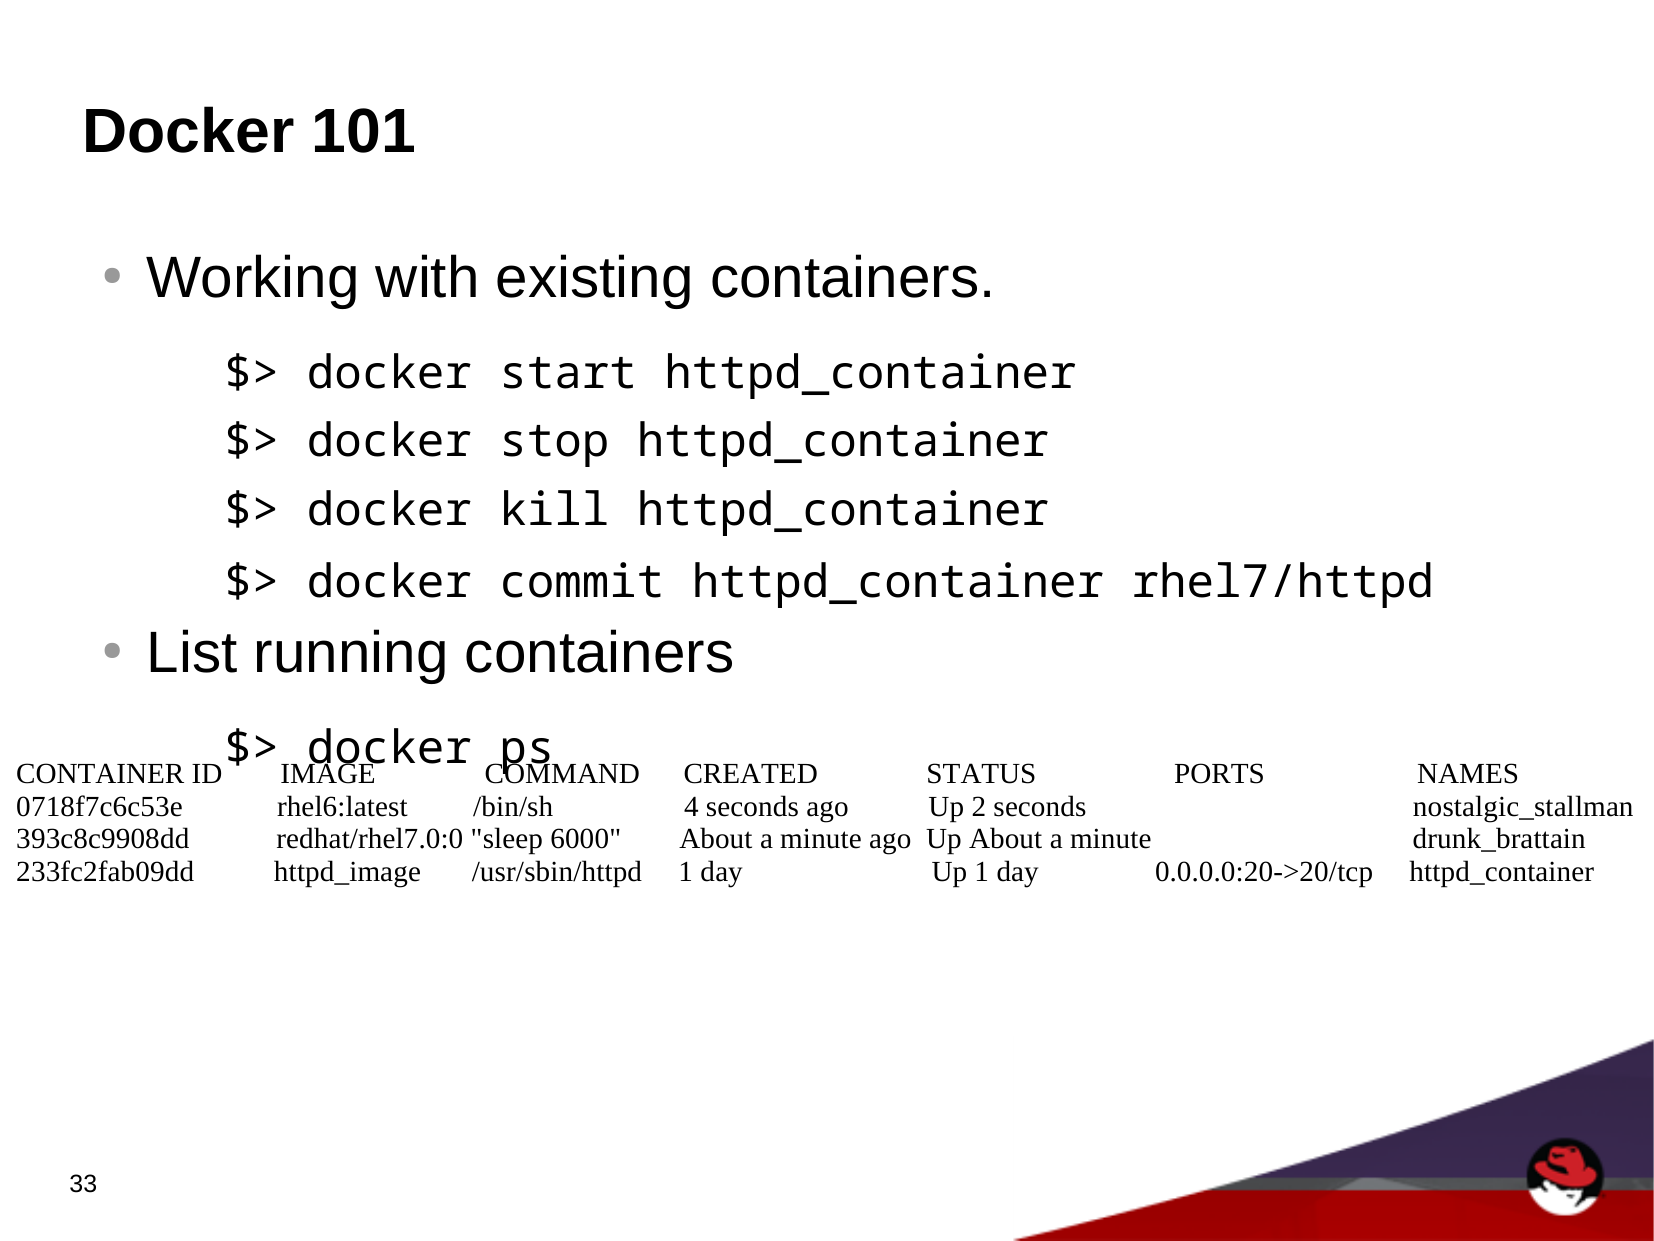

# Docker 101
Working with existing containers.
 $> docker start httpd_container
 $> docker stop httpd_container
 $> docker kill httpd_container
 $> docker commit httpd_container rhel7/httpd
List running containers
 $> docker ps
CONTAINER ID IMAGE COMMAND CREATED STATUS PORTS NAMES
0718f7c6c53e rhel6:latest /bin/sh 4 seconds ago Up 2 seconds nostalgic_stallman 393c8c9908dd redhat/rhel7.0:0 "sleep 6000" About a minute ago Up About a minute drunk_brattain
233fc2fab09dd httpd_image /usr/sbin/httpd 1 day Up 1 day 0.0.0.0:20->20/tcp httpd_container